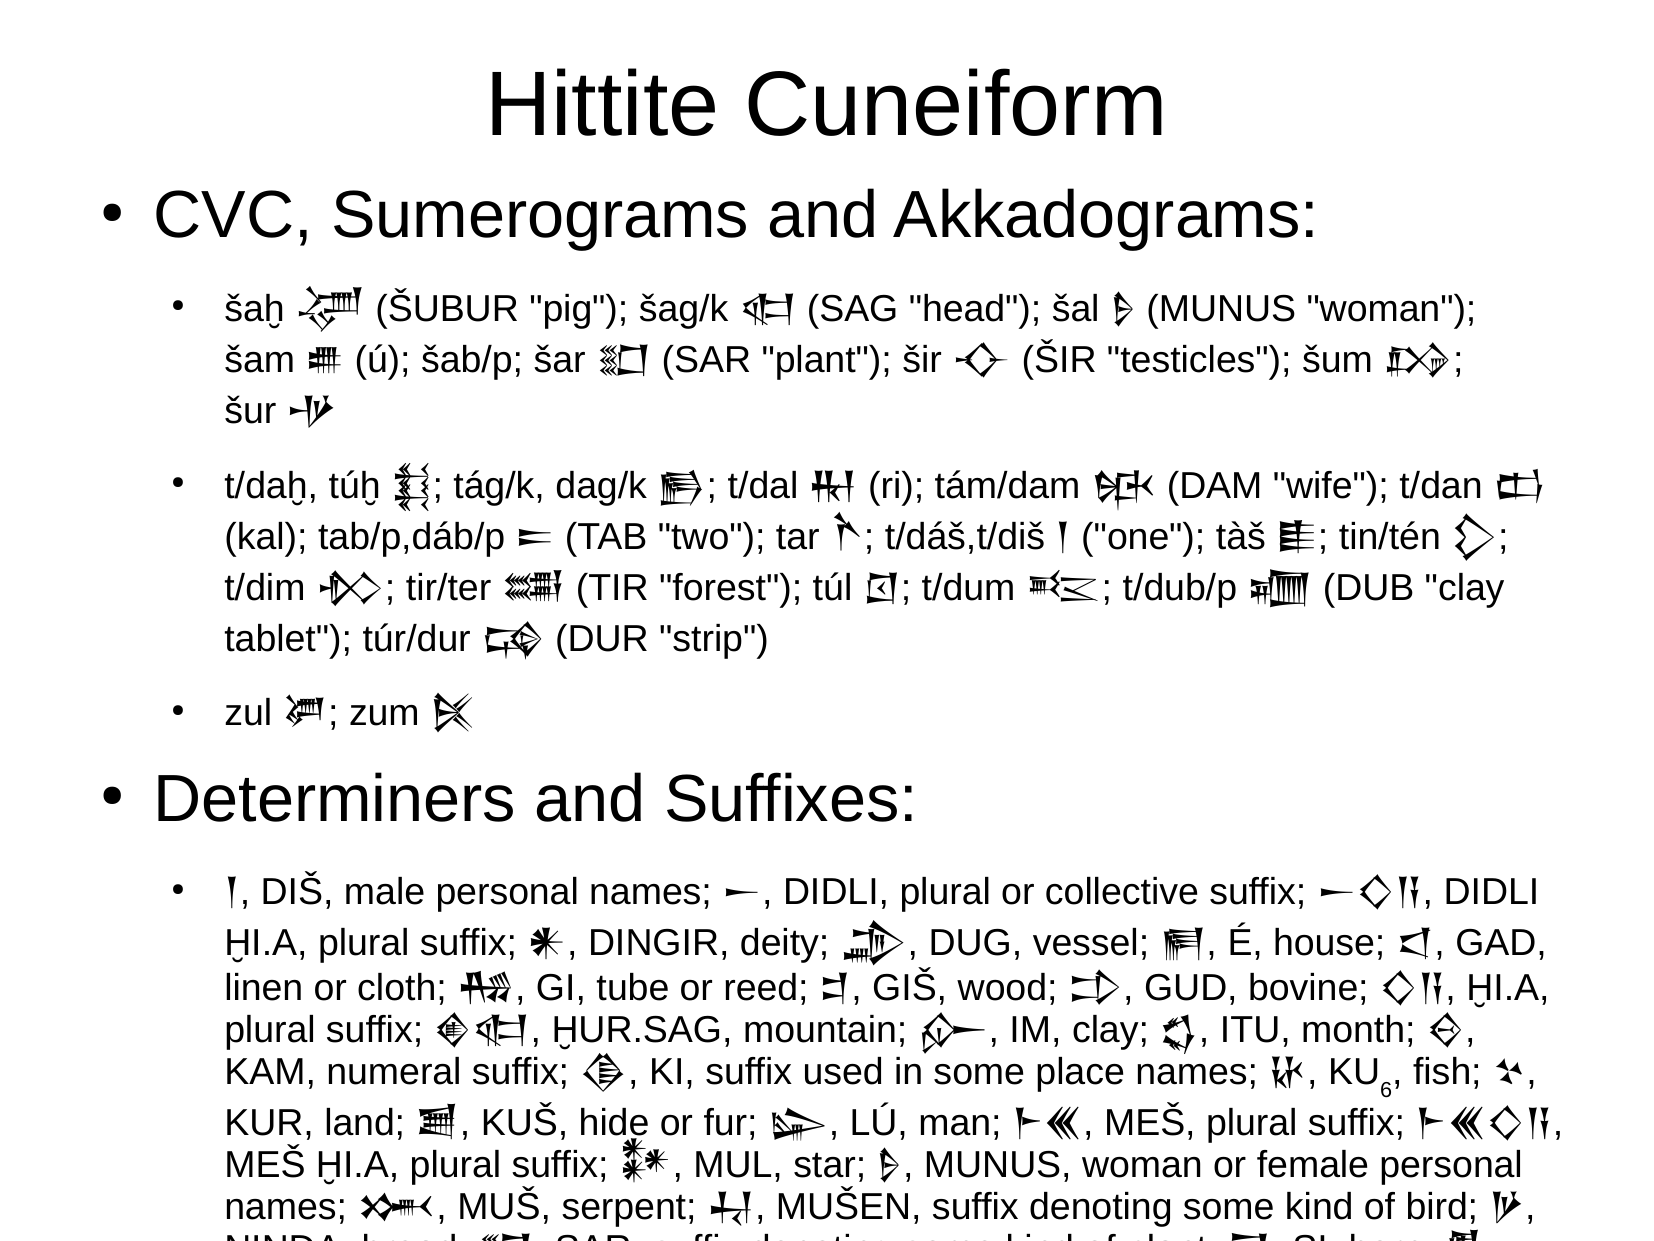

# Hittite Cuneiform
CVC, Sumerograms and Akkadograms:
šaḫ 𒋚 (ŠUBUR "pig"); šag/k 𒊕 (SAG "head"); šal 𒊩 (MUNUS "woman"); šam 𒌑 (ú); šab/p; šar 𒊬 (SAR "plant"); šir 𒋓 (ŠIR "testicles"); šum 𒋳; šur 𒋩
t/daḫ, túḫ 𒈭; tág/k, dag/k 𒁖; t/dal 𒊑 (ri); tám/dam 𒁮 (DAM "wife"); t/dan 𒆗 (kal); tab/p,dáb/p 𒋰 (TAB "two"); tar 𒋻; t/dáš,t/diš 𒁹 ("one"); tàš 𒀾; tin/tén 𒁷; t/dim 𒁴; tir/ter 𒌁 (TIR "forest"); túl 𒇥; t/dum 𒌈; t/dub/p 𒁾 (DUB "clay tablet"); túr/dur 𒄙 (DUR "strip")
zul 𒂄; zum 𒍮
Determiners and Suffixes:
𒁹, DIŠ, male personal names; 𒀸, DIDLI, plural or collective suffix; 𒀸𒄭𒀀, DIDLI ḪI.A, plural suffix; 𒀭, DINGIR, deity; 𒂁, DUG, vessel; 𒂍, É, house; 𒃰, GAD, linen or cloth; 𒄀, GI, tube or reed; 𒄑, GIŠ, wood; 𒄞, GUD, bovine; 𒄭𒀀, ḪI.A, plural suffix; 𒄯𒊕, ḪUR.SAG, mountain; 𒅎, IM, clay; 𒌚, ITU, month; 𒄰, KAM, numeral suffix; 𒆠, KI, suffix used in some place names; 𒄩, KU6, fish; 𒆳, KUR, land; 𒋢, KUŠ, hide or fur; 𒇽, LÚ, man; 𒈨𒌍, MEŠ, plural suffix; 𒈨𒌍𒄭𒀀, MEŠ ḪI.A, plural suffix; 𒀯, MUL, star; 𒊩, MUNUS, woman or female personal names; 𒈲, MUŠ, serpent; 𒄷, MUŠEN, suffix denoting some kind of bird; 𒃻, NINDA, bread; 𒊬, SAR, suffix denoting some kind of plant; 𒋛, SI, horn; 𒋠, SÍG, wool; 𒄰, TU7, soup; 𒌆, TÚG, garment; 𒌑, Ú, plant; 𒌷, URU, city; 𒍐, URUDU, copper; 𒍜, UZU, meat